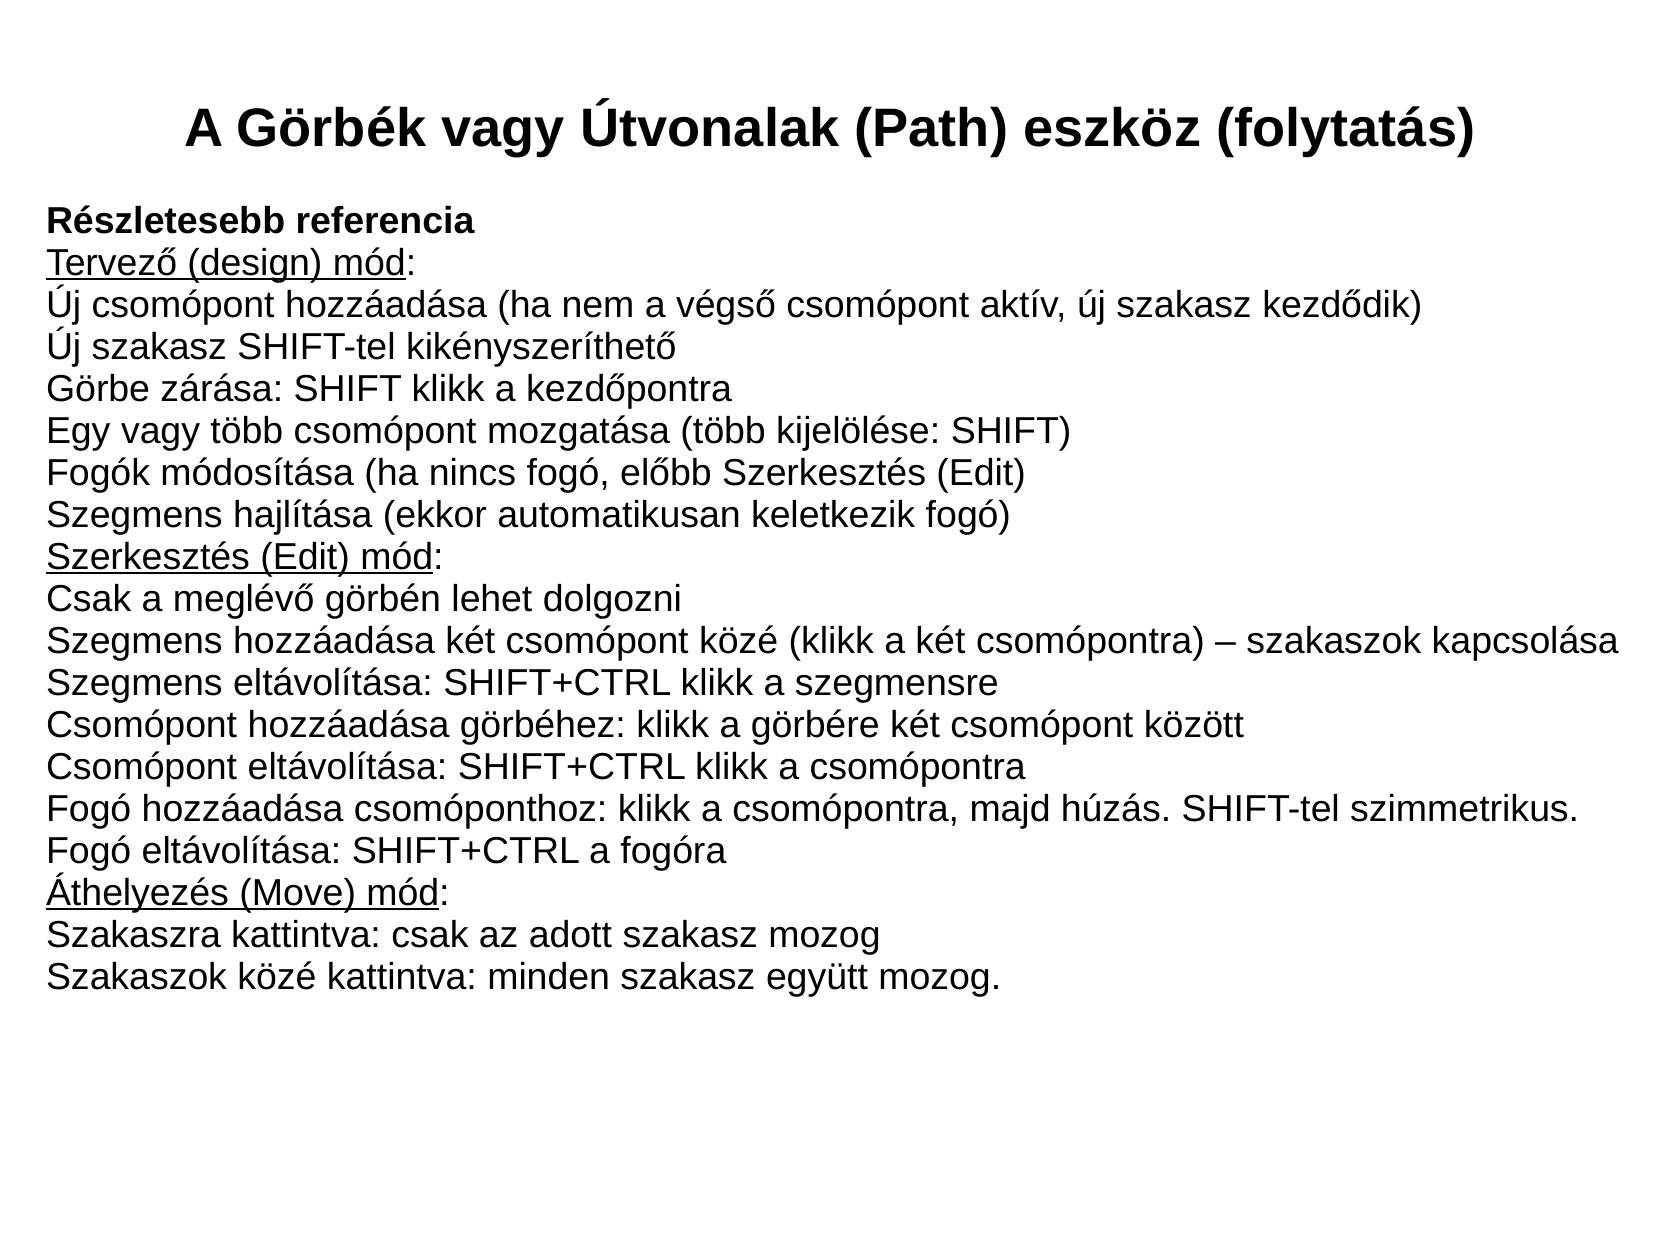

A Görbék vagy Útvonalak (Path) eszköz (folytatás)
Részletesebb referencia
Tervező (design) mód:
Új csomópont hozzáadása (ha nem a végső csomópont aktív, új szakasz kezdődik)
Új szakasz SHIFT-tel kikényszeríthető
Görbe zárása: SHIFT klikk a kezdőpontra
Egy vagy több csomópont mozgatása (több kijelölése: SHIFT)
Fogók módosítása (ha nincs fogó, előbb Szerkesztés (Edit)
Szegmens hajlítása (ekkor automatikusan keletkezik fogó)
Szerkesztés (Edit) mód:
Csak a meglévő görbén lehet dolgozni
Szegmens hozzáadása két csomópont közé (klikk a két csomópontra) – szakaszok kapcsolása
Szegmens eltávolítása: SHIFT+CTRL klikk a szegmensre
Csomópont hozzáadása görbéhez: klikk a görbére két csomópont között
Csomópont eltávolítása: SHIFT+CTRL klikk a csomópontra
Fogó hozzáadása csomóponthoz: klikk a csomópontra, majd húzás. SHIFT-tel szimmetrikus.
Fogó eltávolítása: SHIFT+CTRL a fogóra
Áthelyezés (Move) mód:
Szakaszra kattintva: csak az adott szakasz mozog
Szakaszok közé kattintva: minden szakasz együtt mozog.